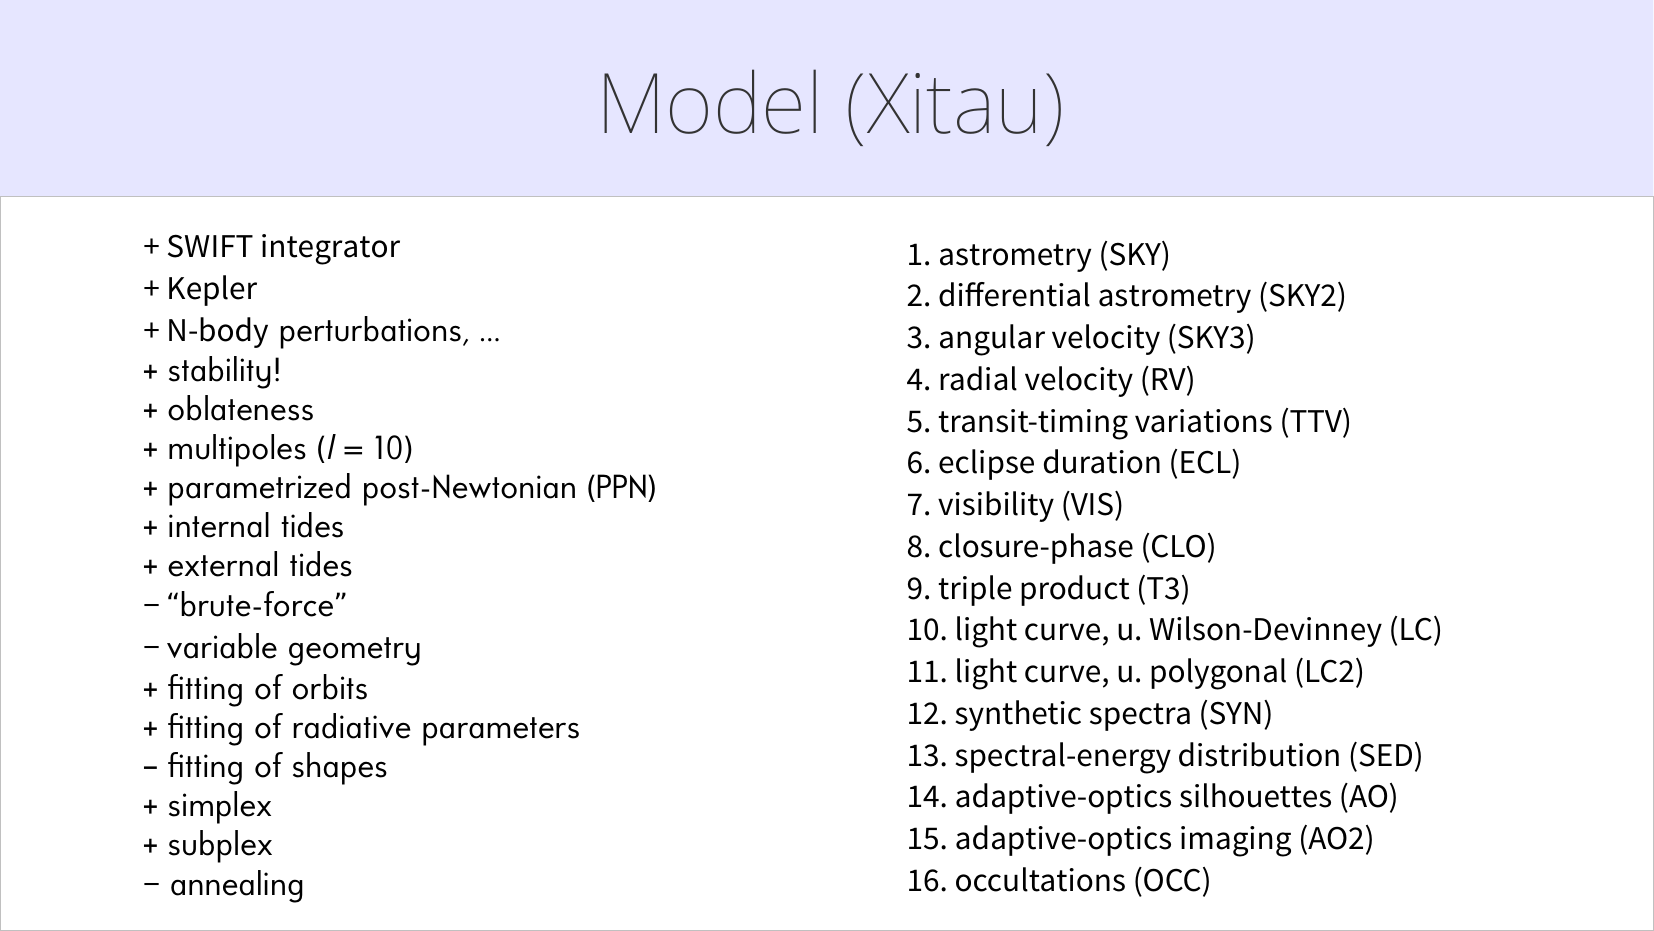

# Model (Xitau)
+ SWIFT integrator
+ Kepler
+ N-body perturbations, ...
+ stability!
+ oblateness
+ multipoles (l = 10)
+ parametrized post-Newtonian (PPN)
+ internal tides
+ external tides
− “brute-force”
− variable geometry
+ fitting of orbits
+ fitting of radiative parameters
− fitting of shapes
+ simplex
+ subplex
− annealing
1. astrometry (SKY)
2. differential astrometry (SKY2)
3. angular velocity (SKY3)
4. radial velocity (RV)
5. transit-timing variations (TTV)
6. eclipse duration (ECL)
7. visibility (VIS)
8. closure-phase (CLO)
9. triple product (T3)
10. light curve, u. Wilson-Devinney (LC)
11. light curve, u. polygonal (LC2)
12. synthetic spectra (SYN)
13. spectral-energy distribution (SED)
14. adaptive-optics silhouettes (AO)
15. adaptive-optics imaging (AO2)
16. occultations (OCC)